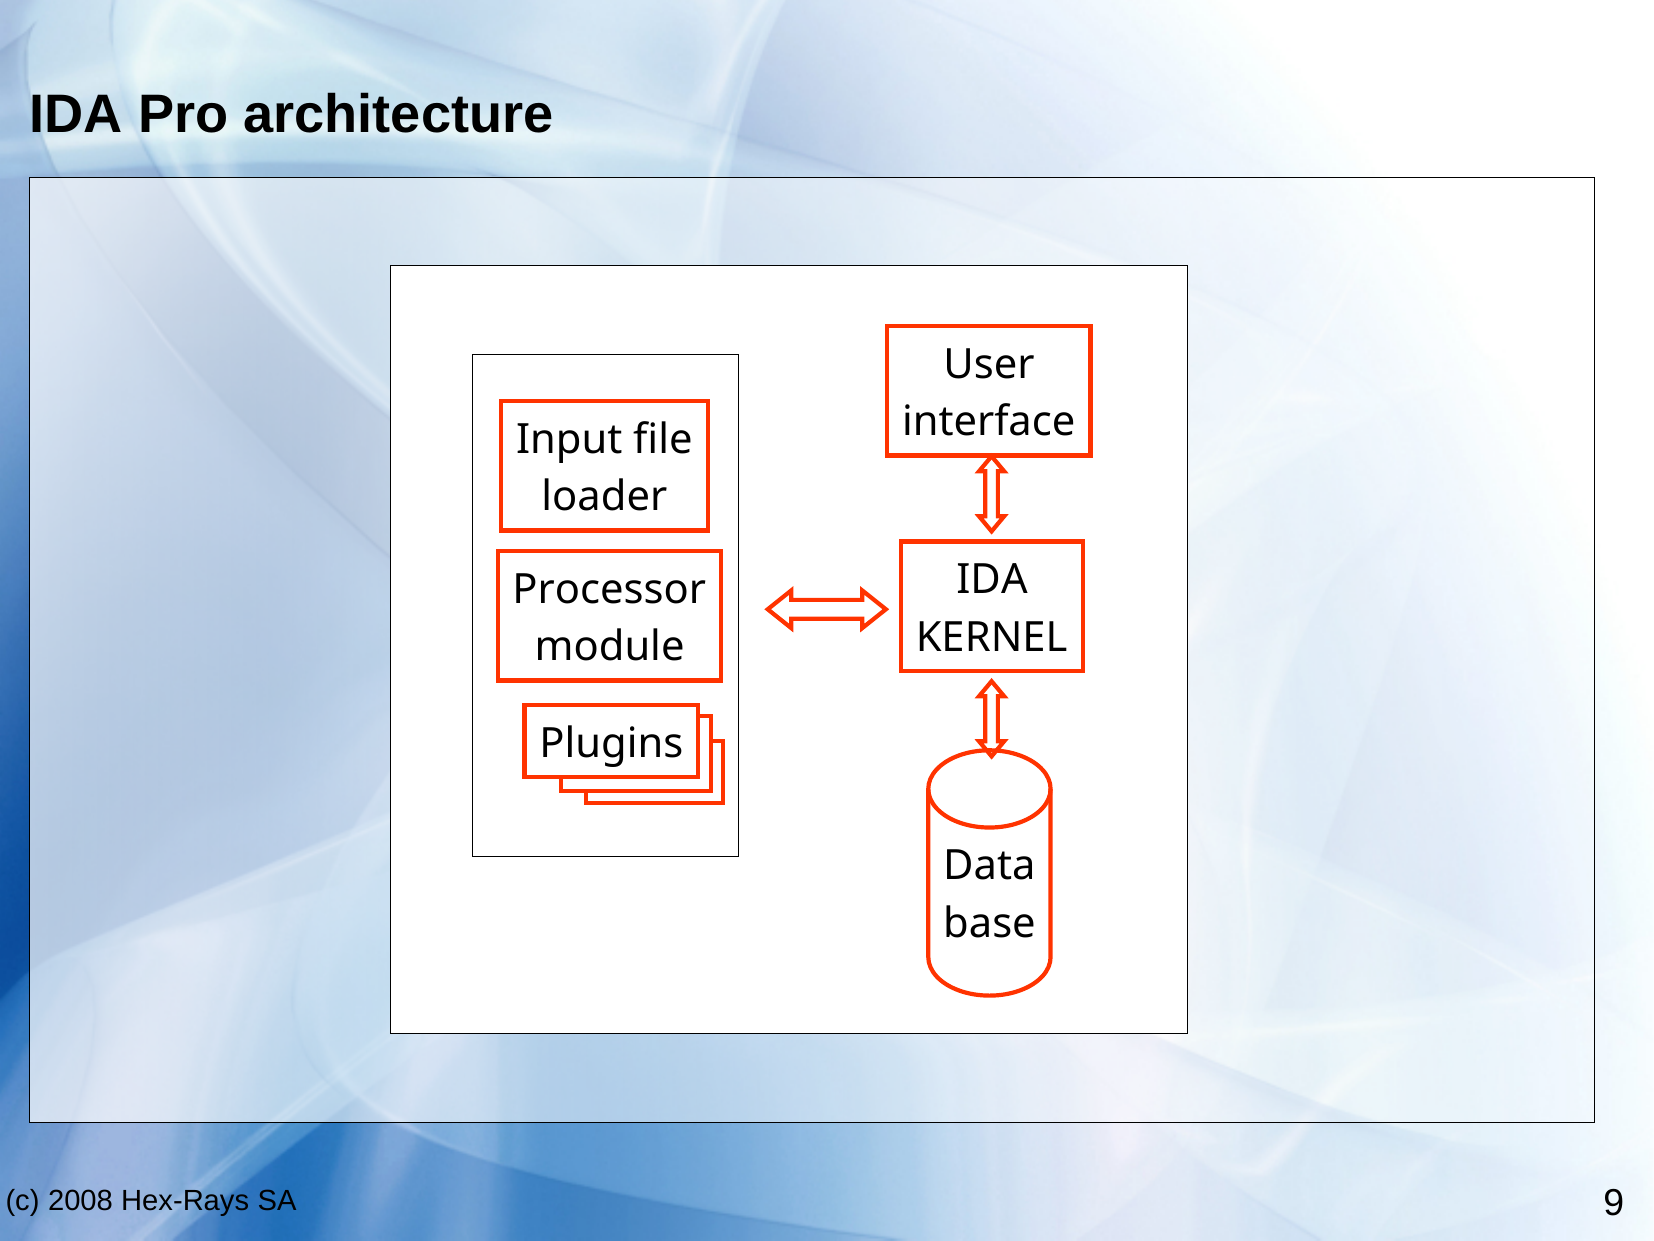

# IDA Pro architecture
User
interface
Input file
loader
IDA
KERNEL
Processor
module
Plugins
Data
base
9
(c) 2008 Hex-Rays SA